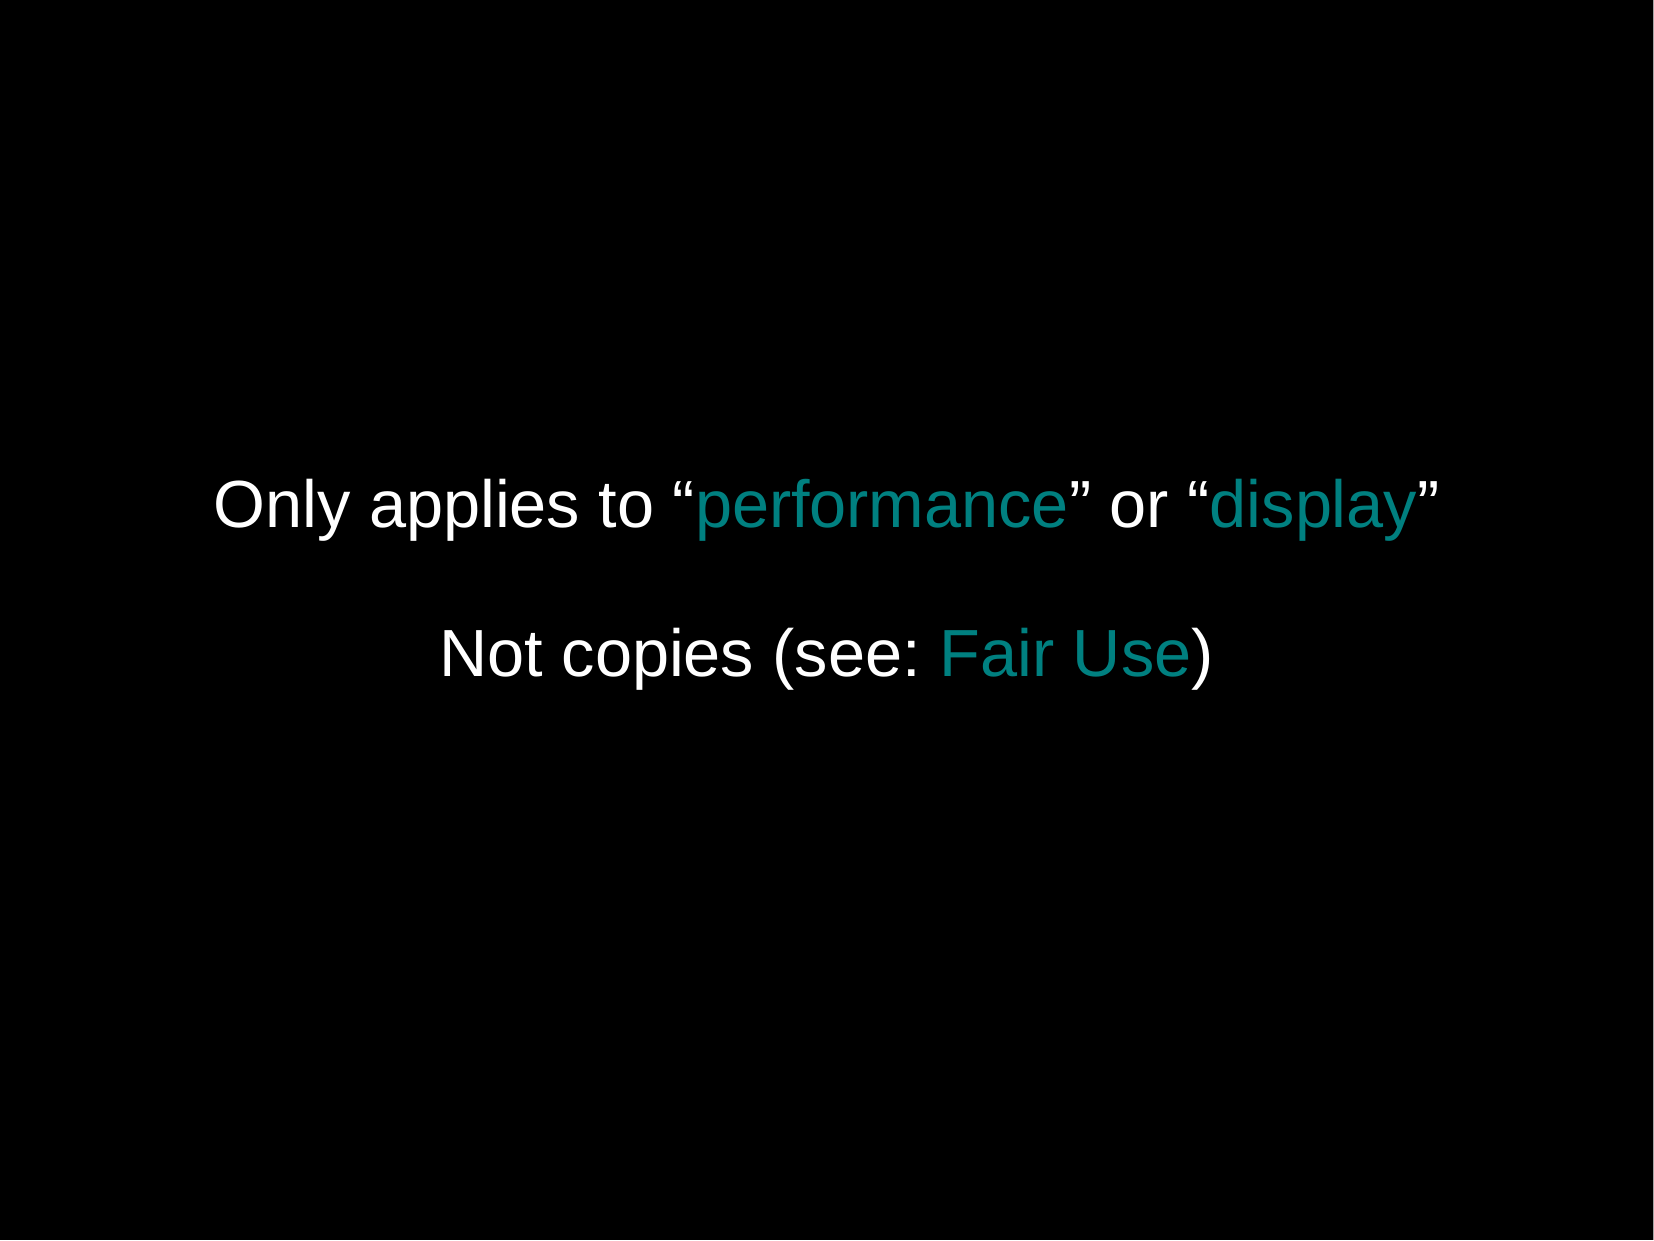

# Only applies to “performance” or “display”
Not copies (see: Fair Use)